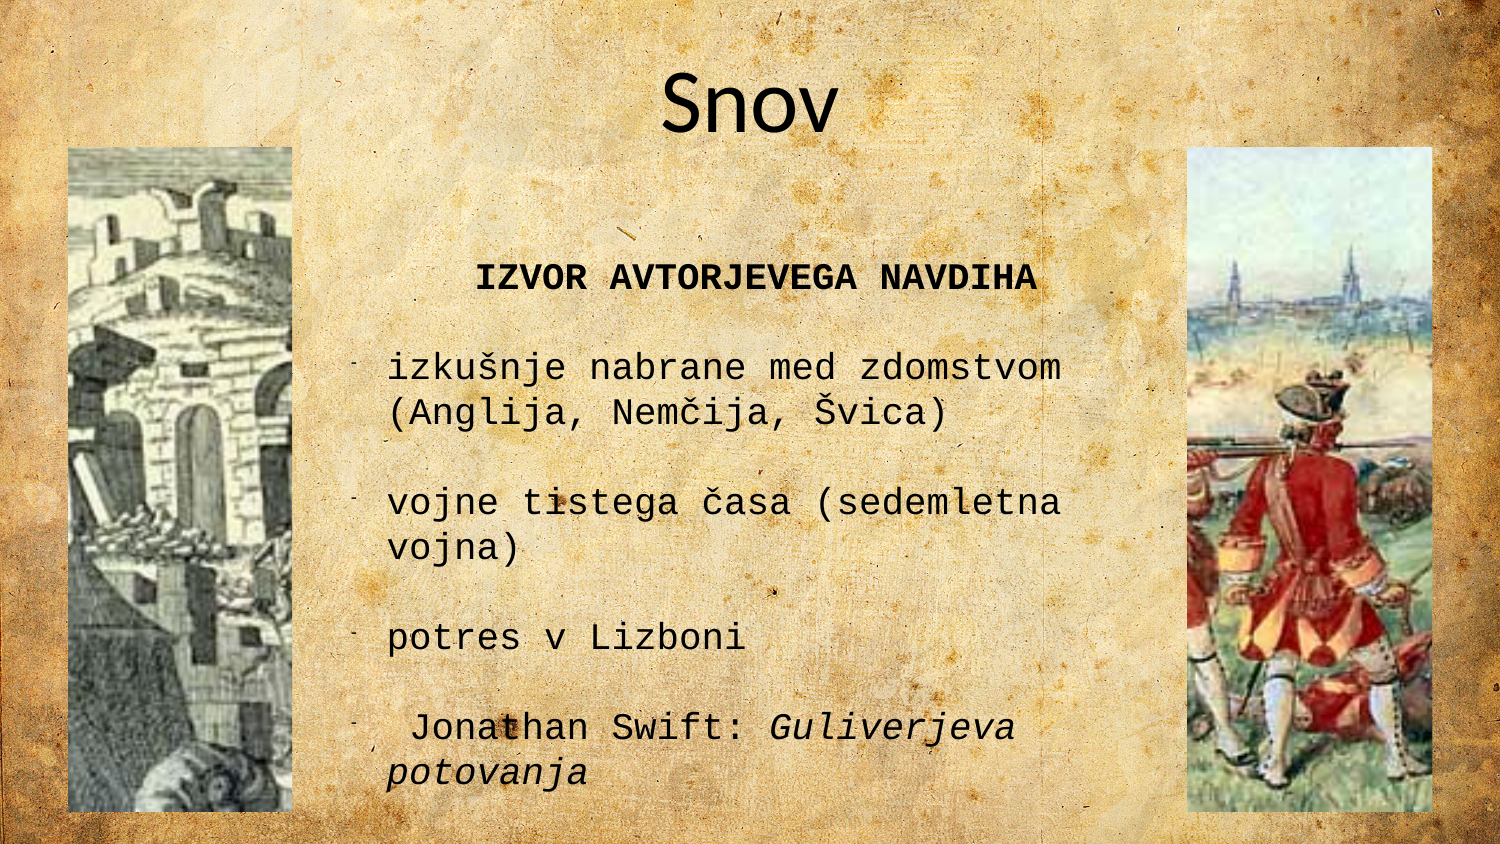

# Snov
IZVOR AVTORJEVEGA NAVDIHA
izkušnje nabrane med zdomstvom (Anglija, Nemčija, Švica)
vojne tistega časa (sedemletna vojna)
potres v Lizboni
 Jonathan Swift: Guliverjeva potovanja